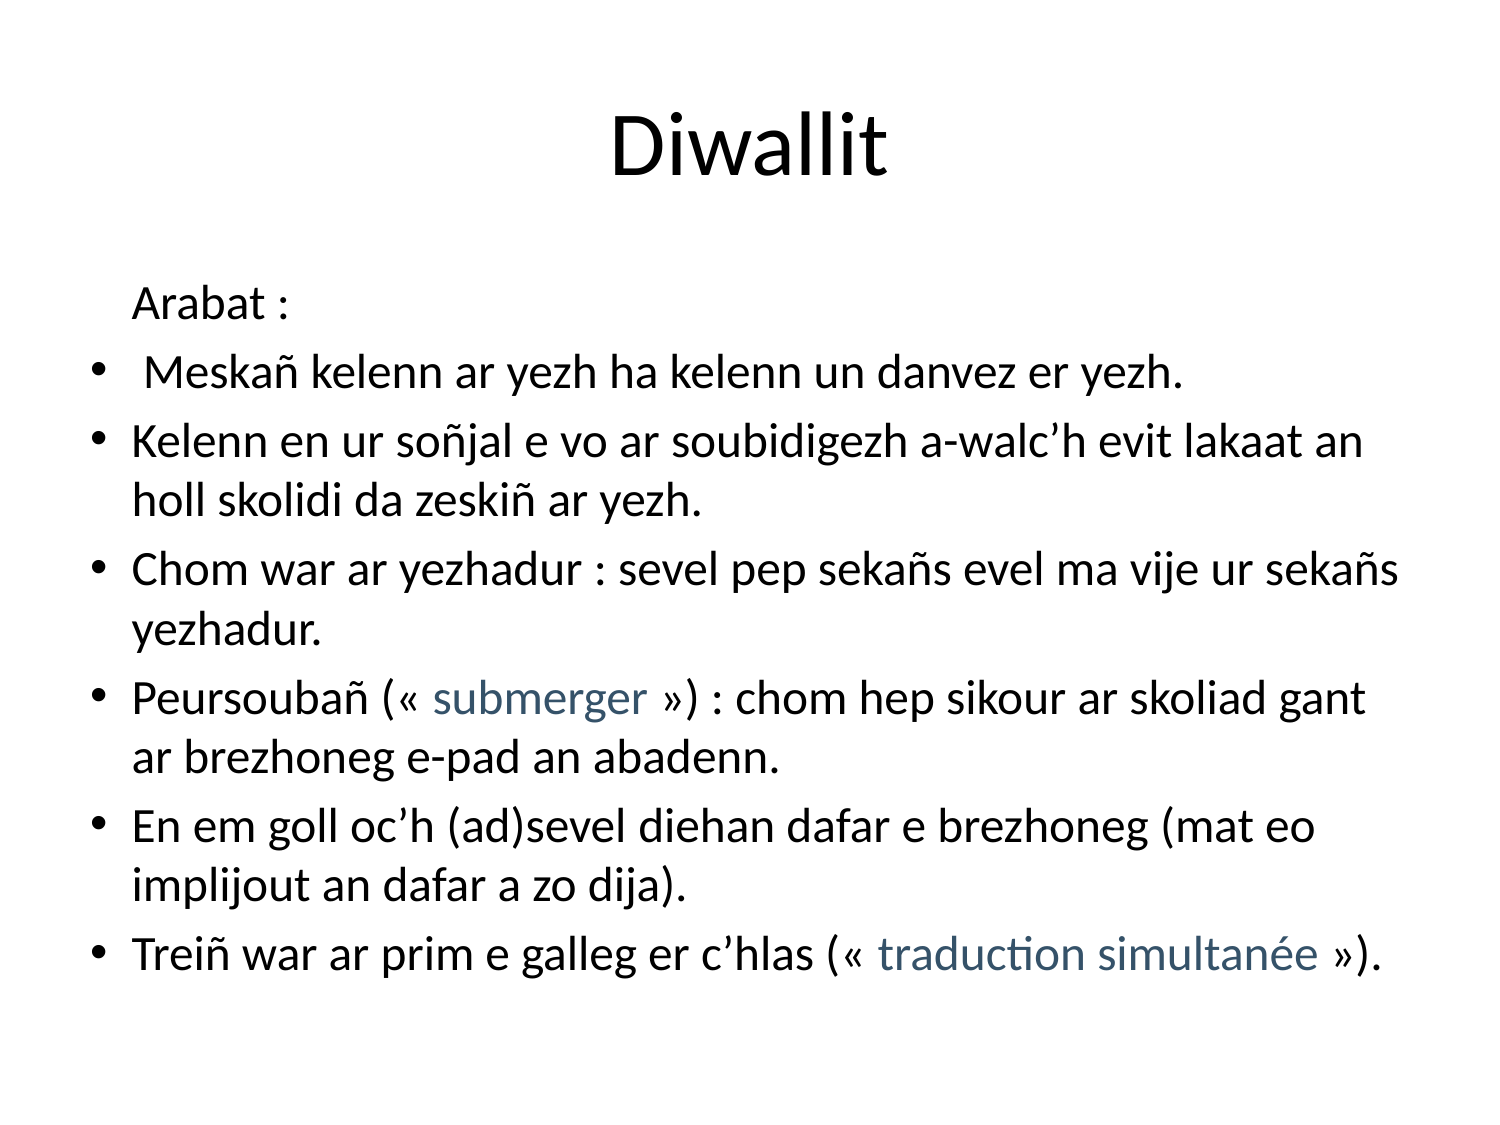

# Diwallit
Arabat :
 Meskañ kelenn ar yezh ha kelenn un danvez er yezh.
Kelenn en ur soñjal e vo ar soubidigezh a-walc’h evit lakaat an holl skolidi da zeskiñ ar yezh.
Chom war ar yezhadur : sevel pep sekañs evel ma vije ur sekañs yezhadur.
Peursoubañ (« submerger ») : chom hep sikour ar skoliad gant ar brezhoneg e-pad an abadenn.
En em goll oc’h (ad)sevel diehan dafar e brezhoneg (mat eo implijout an dafar a zo dija).
Treiñ war ar prim e galleg er c’hlas (« traduction simultanée »).